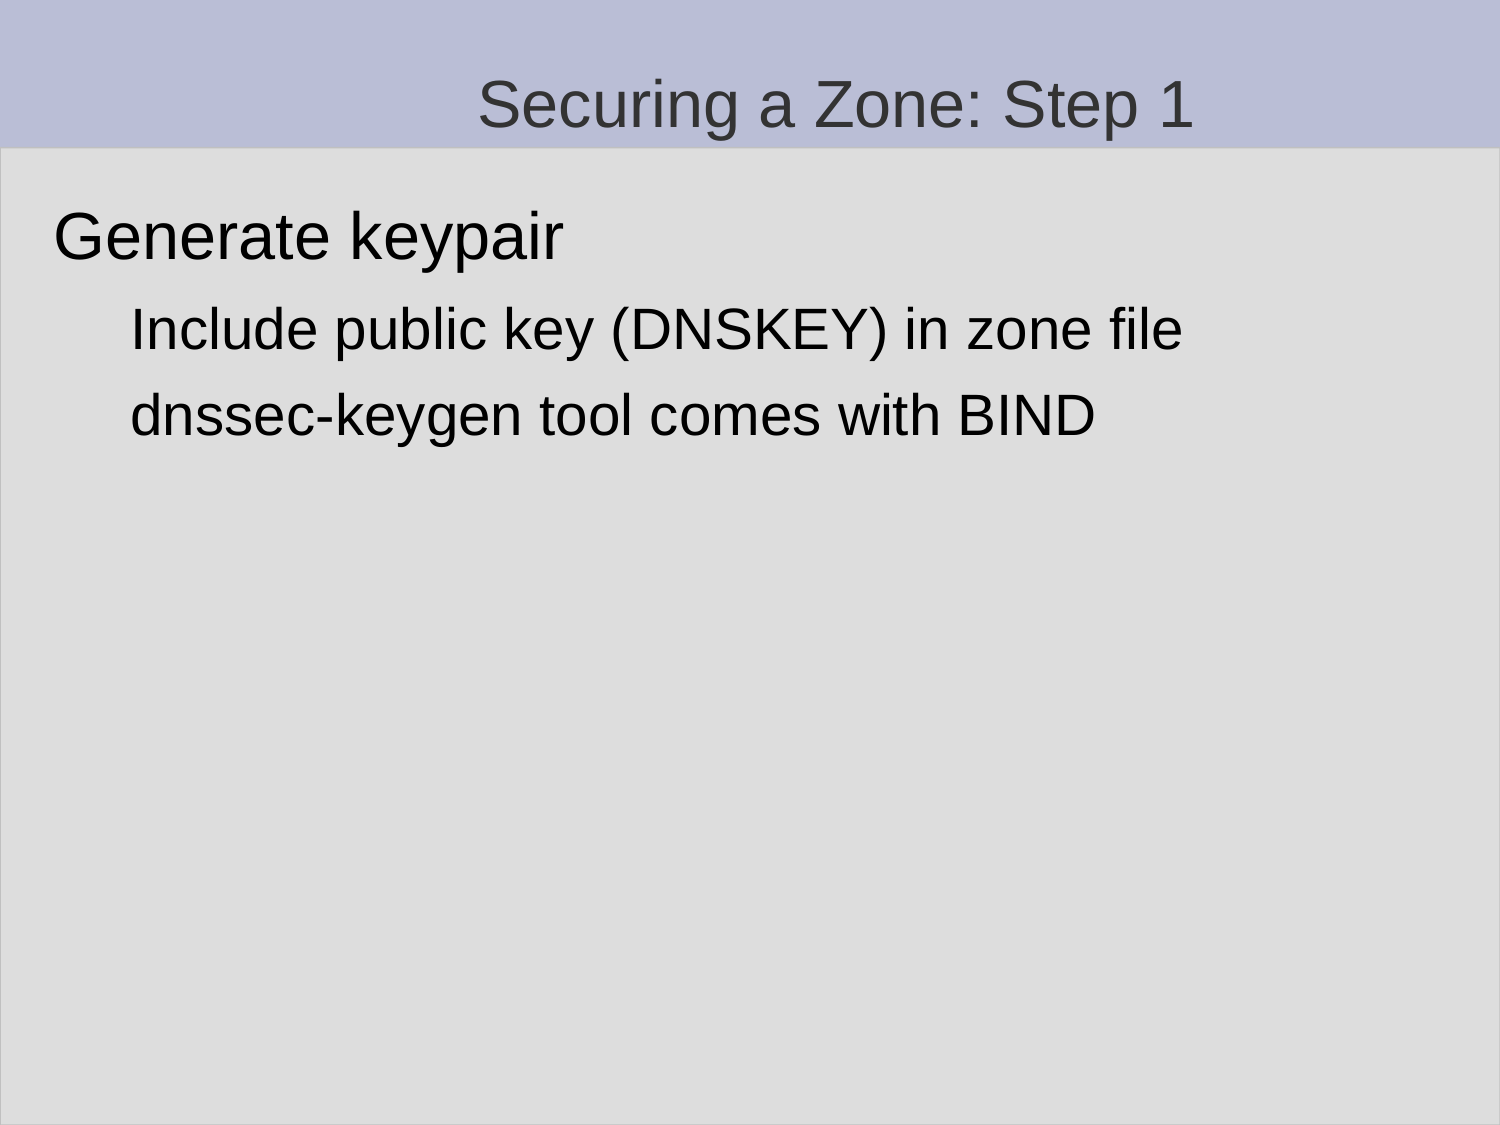

# Securing a Zone: Step 1
Generate keypair
Include public key (DNSKEY) in zone file
dnssec-keygen tool comes with BIND